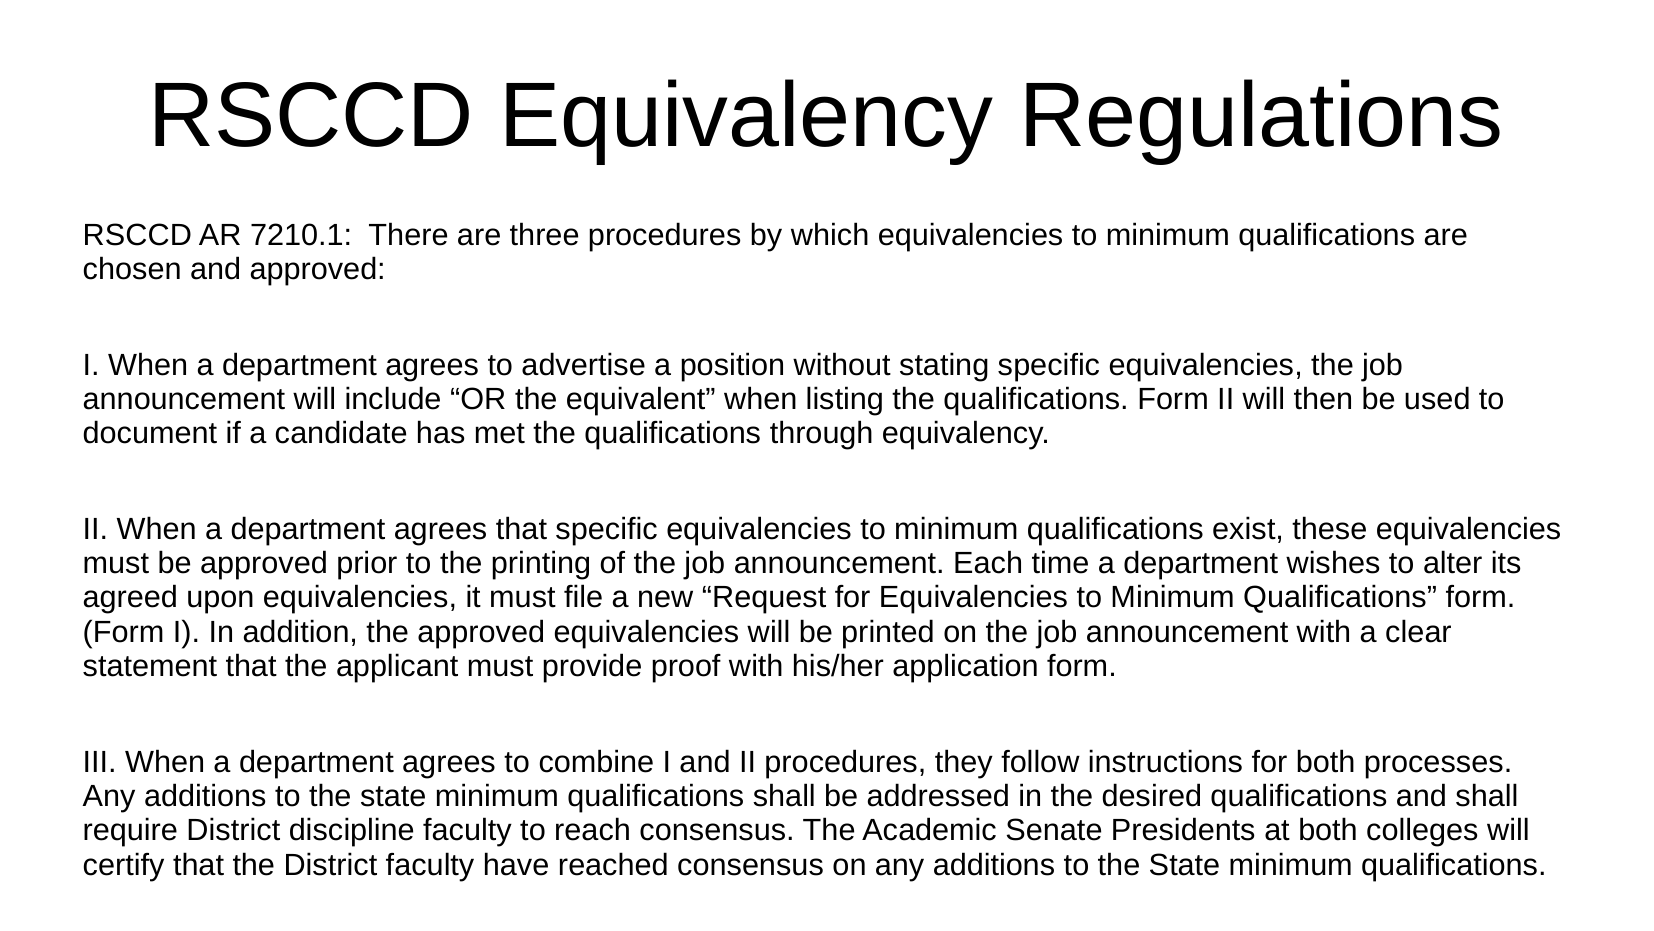

# RSCCD Equivalency Regulations
RSCCD AR 7210.1: There are three procedures by which equivalencies to minimum qualifications are chosen and approved:
I. When a department agrees to advertise a position without stating specific equivalencies, the job announcement will include “OR the equivalent” when listing the qualifications. Form II will then be used to document if a candidate has met the qualifications through equivalency.
II. When a department agrees that specific equivalencies to minimum qualifications exist, these equivalencies must be approved prior to the printing of the job announcement. Each time a department wishes to alter its agreed upon equivalencies, it must file a new “Request for Equivalencies to Minimum Qualifications” form. (Form I). In addition, the approved equivalencies will be printed on the job announcement with a clear statement that the applicant must provide proof with his/her application form.
III. When a department agrees to combine I and II procedures, they follow instructions for both processes. Any additions to the state minimum qualifications shall be addressed in the desired qualifications and shall require District discipline faculty to reach consensus. The Academic Senate Presidents at both colleges will certify that the District faculty have reached consensus on any additions to the State minimum qualifications.